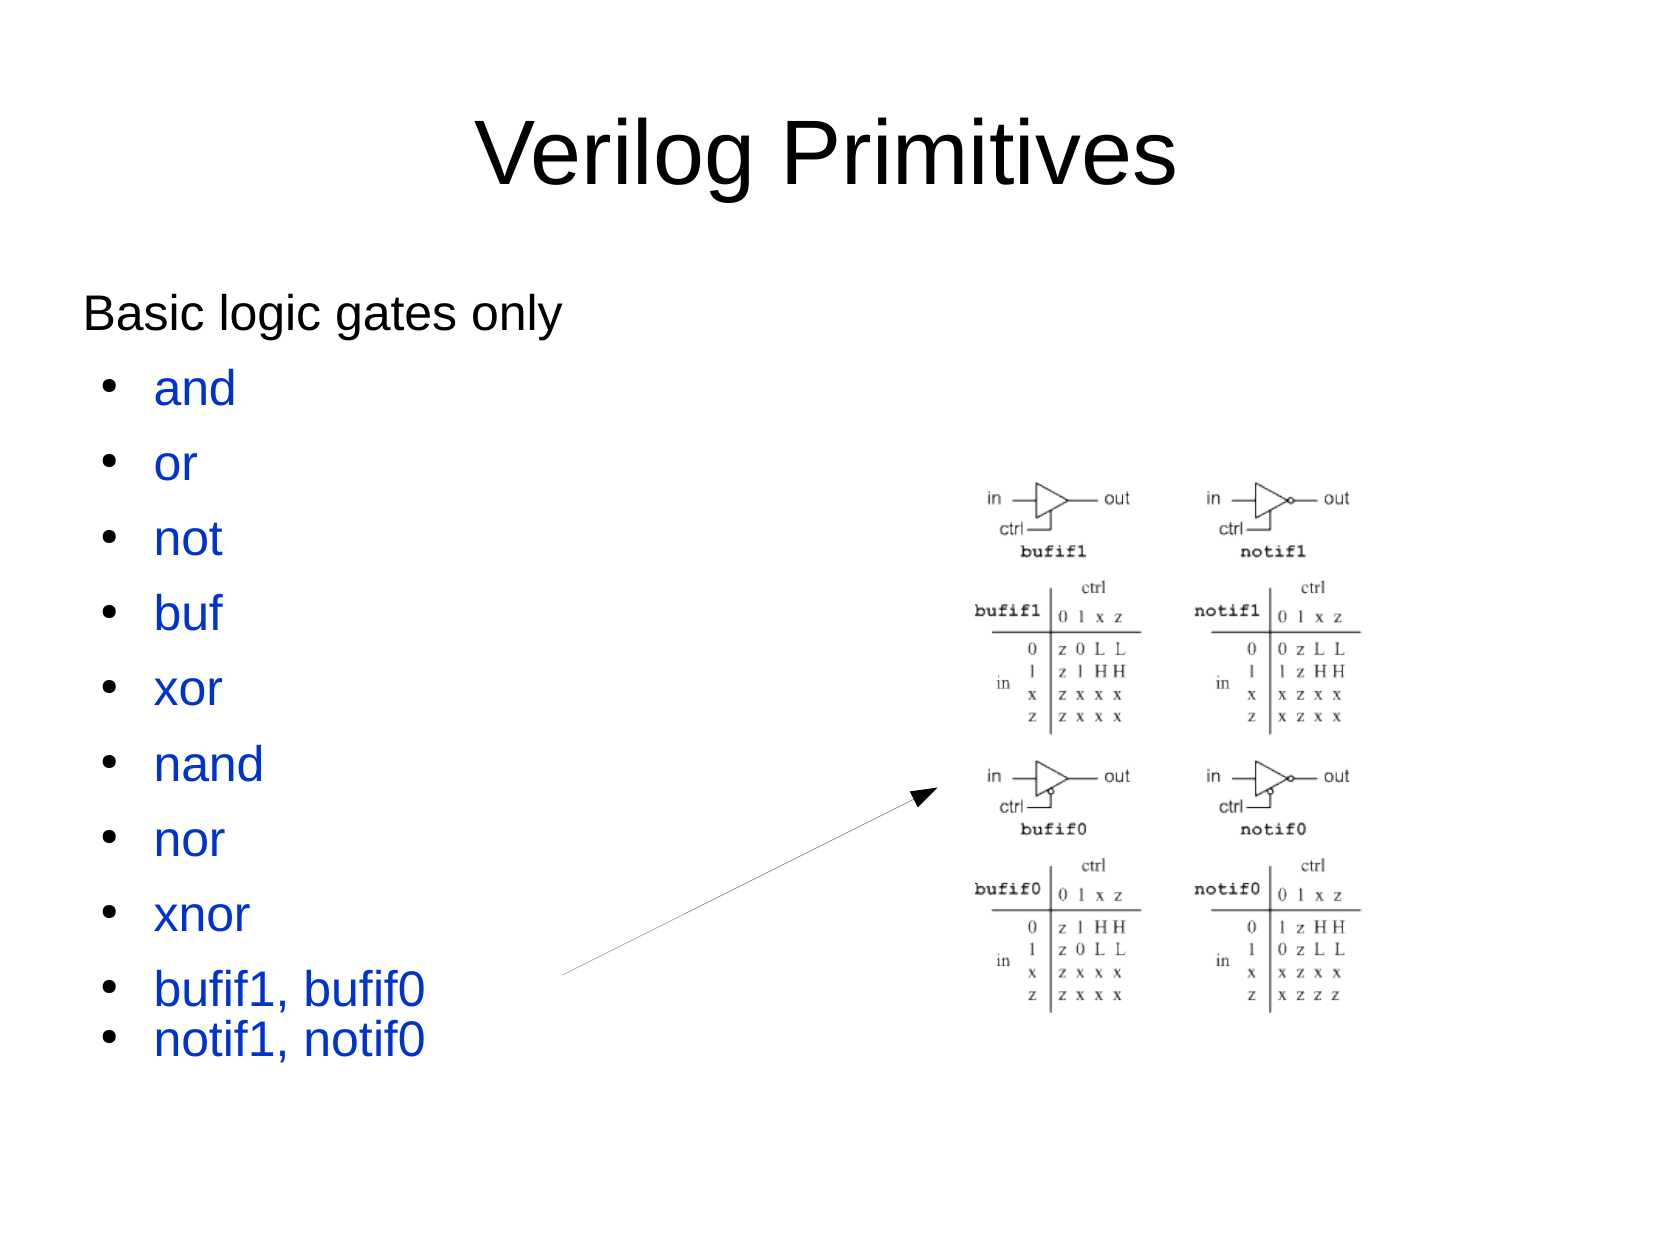

# Verilog Primitives
Basic logic gates only
and
or
not
buf
xor
nand
nor
xnor
bufif1, bufif0
notif1, notif0